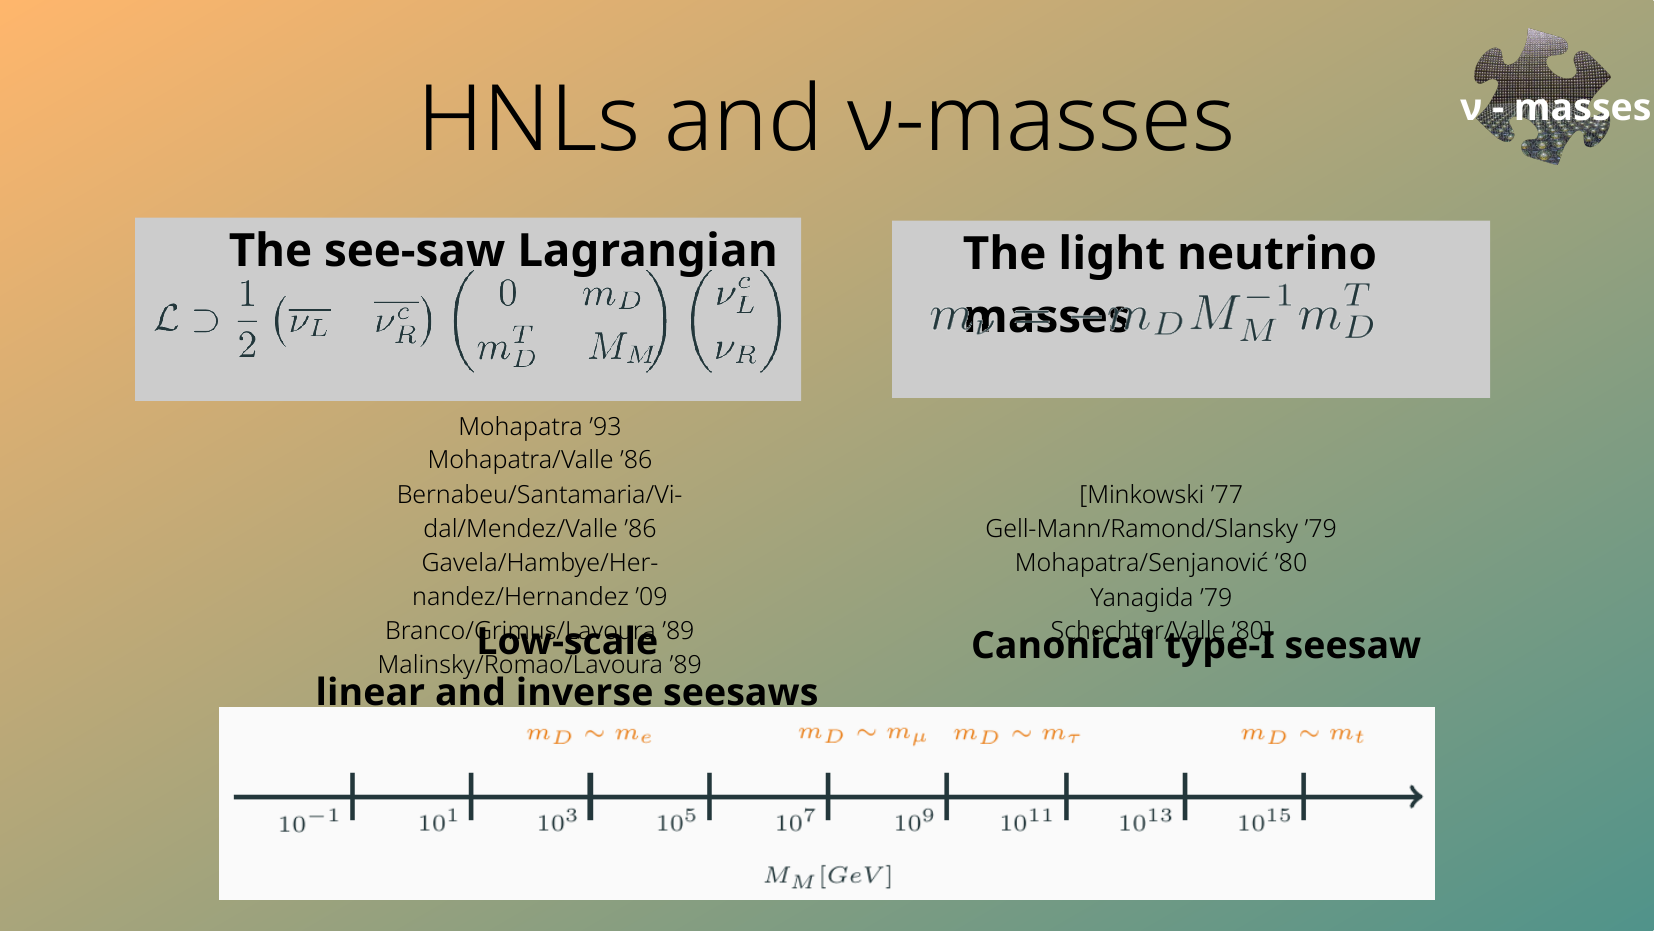

# HNLs and ν-masses
ν - masses
The see-saw Lagrangian
The light neutrino masses
Mohapatra ’93
Mohapatra/Valle ’86
Bernabeu/Santamaria/Vi-
dal/Mendez/Valle ’86
Gavela/Hambye/Her-
nandez/Hernandez ’09
Branco/Grimus/Lavoura ’89
Malinsky/Romao/Lavoura ’89
[Minkowski ’77
Gell-Mann/Ramond/Slansky ’79
Mohapatra/Senjanović ’80
Yanagida ’79
Schechter/Valle ’80]
Low-scale
linear and inverse seesaws
Canonical type-I seesaw